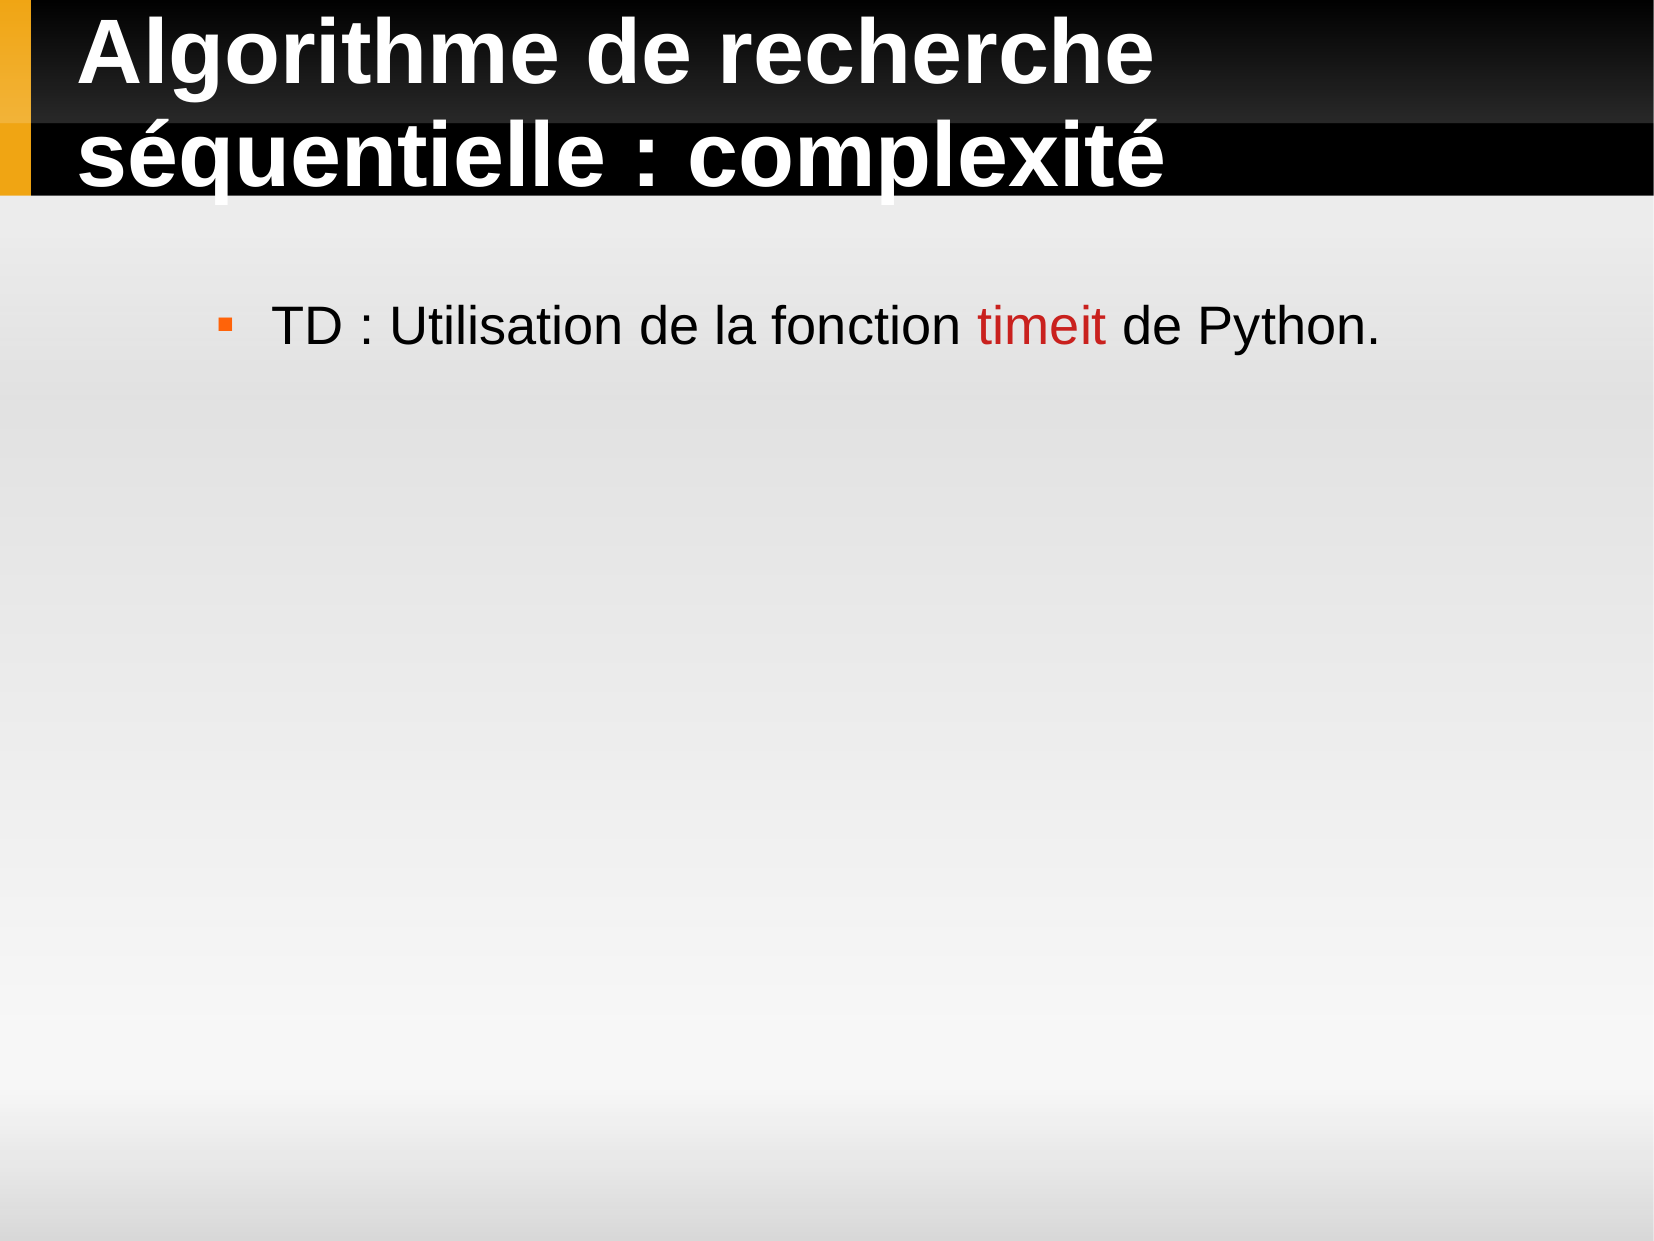

Algorithme de recherche séquentielle : complexité
# TD : Utilisation de la fonction timeit de Python.